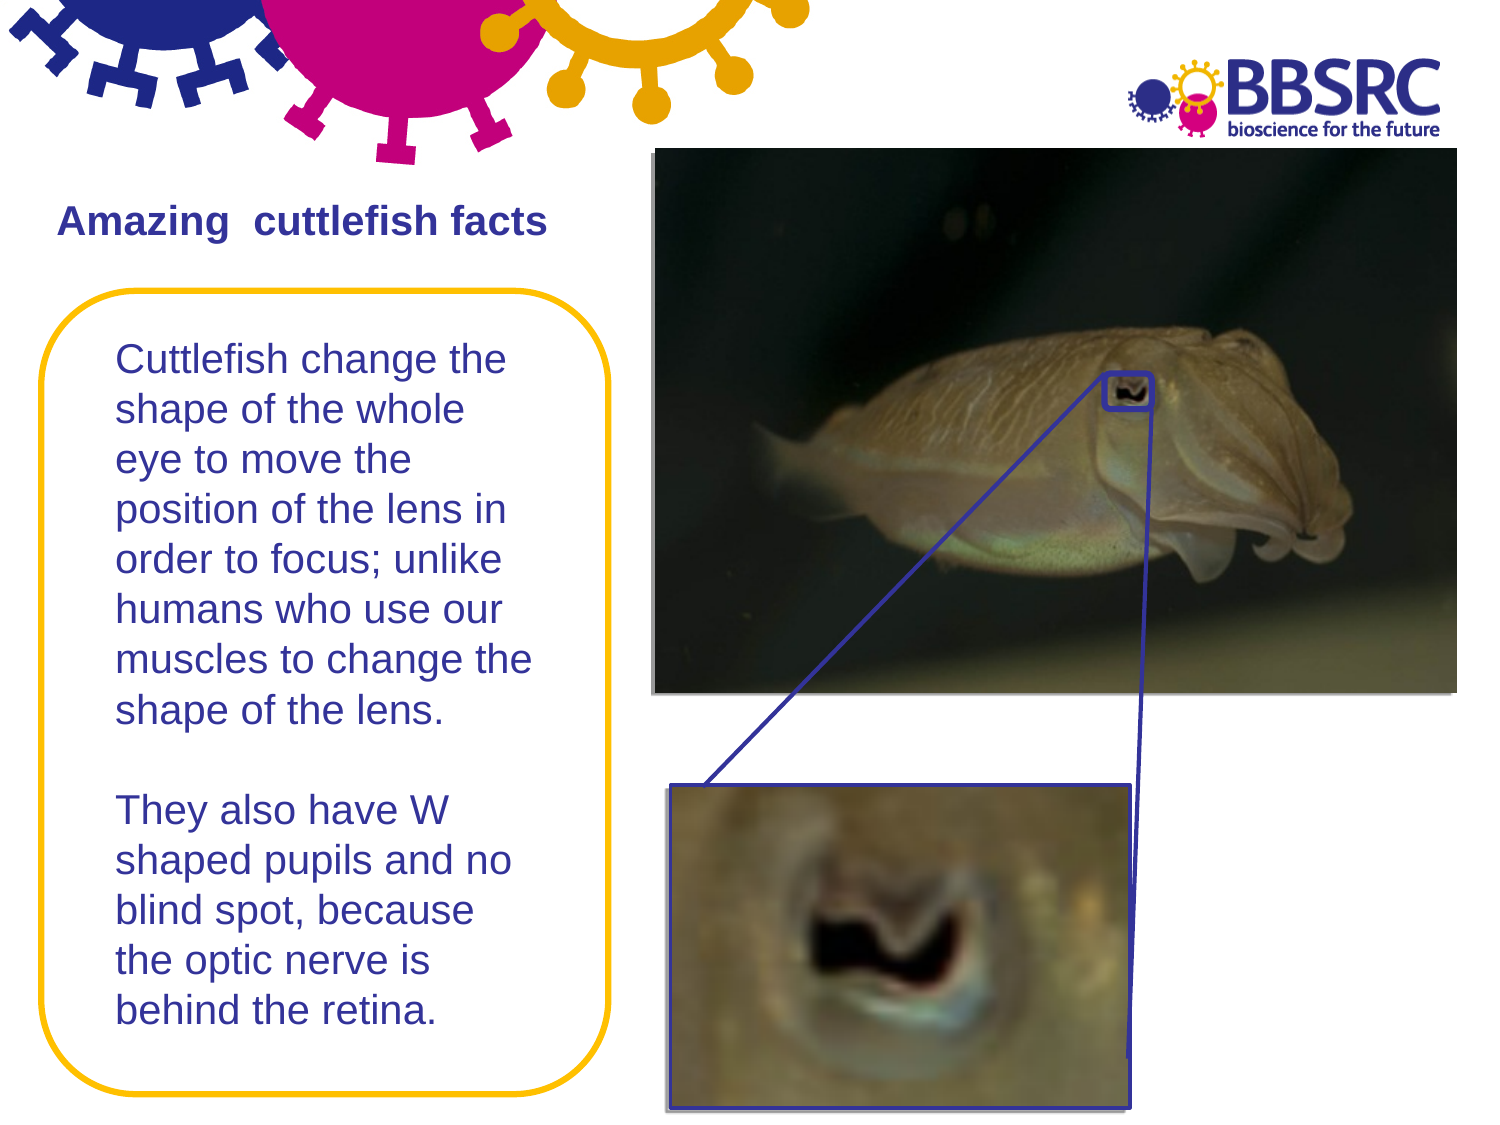

# Amazing cuttlefish facts
Cuttlefish change the shape of the whole eye to move the position of the lens in order to focus; unlike humans who use our muscles to change the shape of the lens.
They also have W shaped pupils and no blind spot, because the optic nerve is behind the retina.